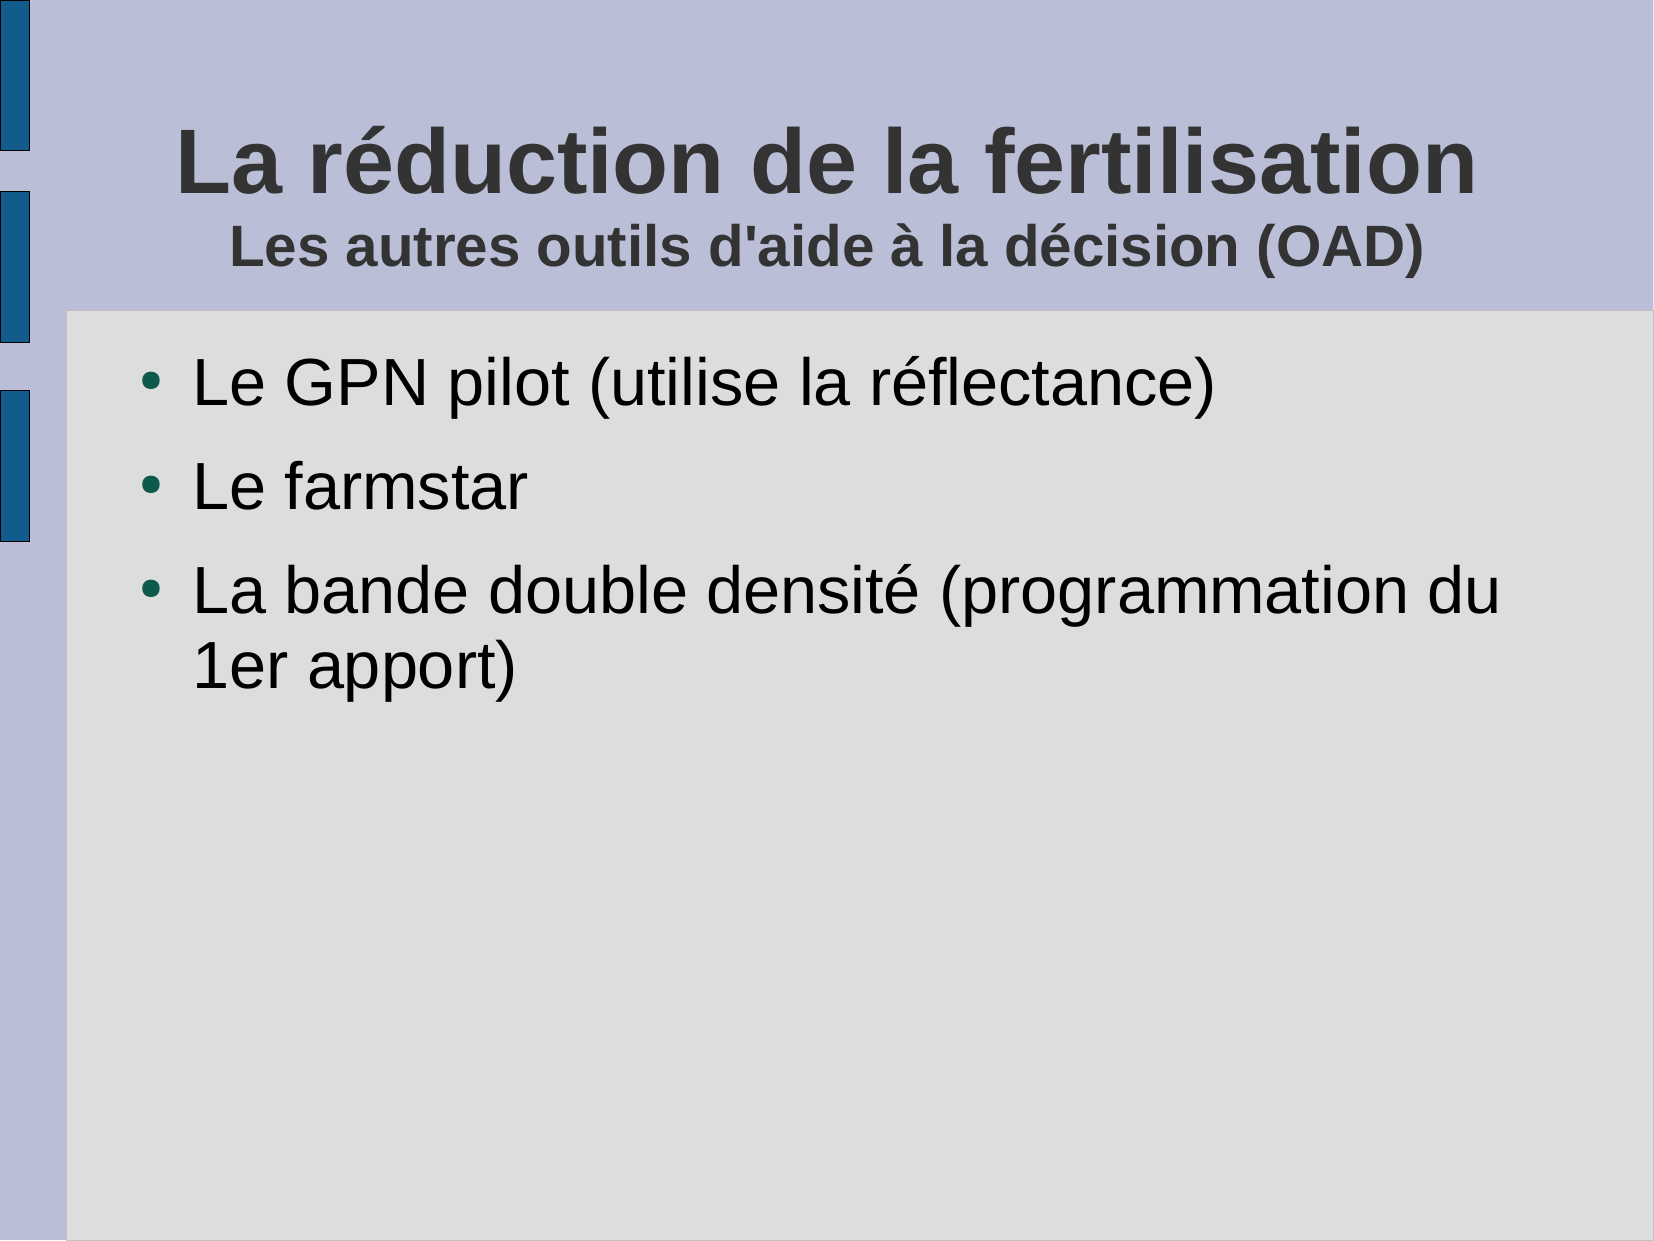

# La réduction de la fertilisation Les autres outils d'aide à la décision (OAD)
Le GPN pilot (utilise la réflectance)
Le farmstar
La bande double densité (programmation du 1er apport)